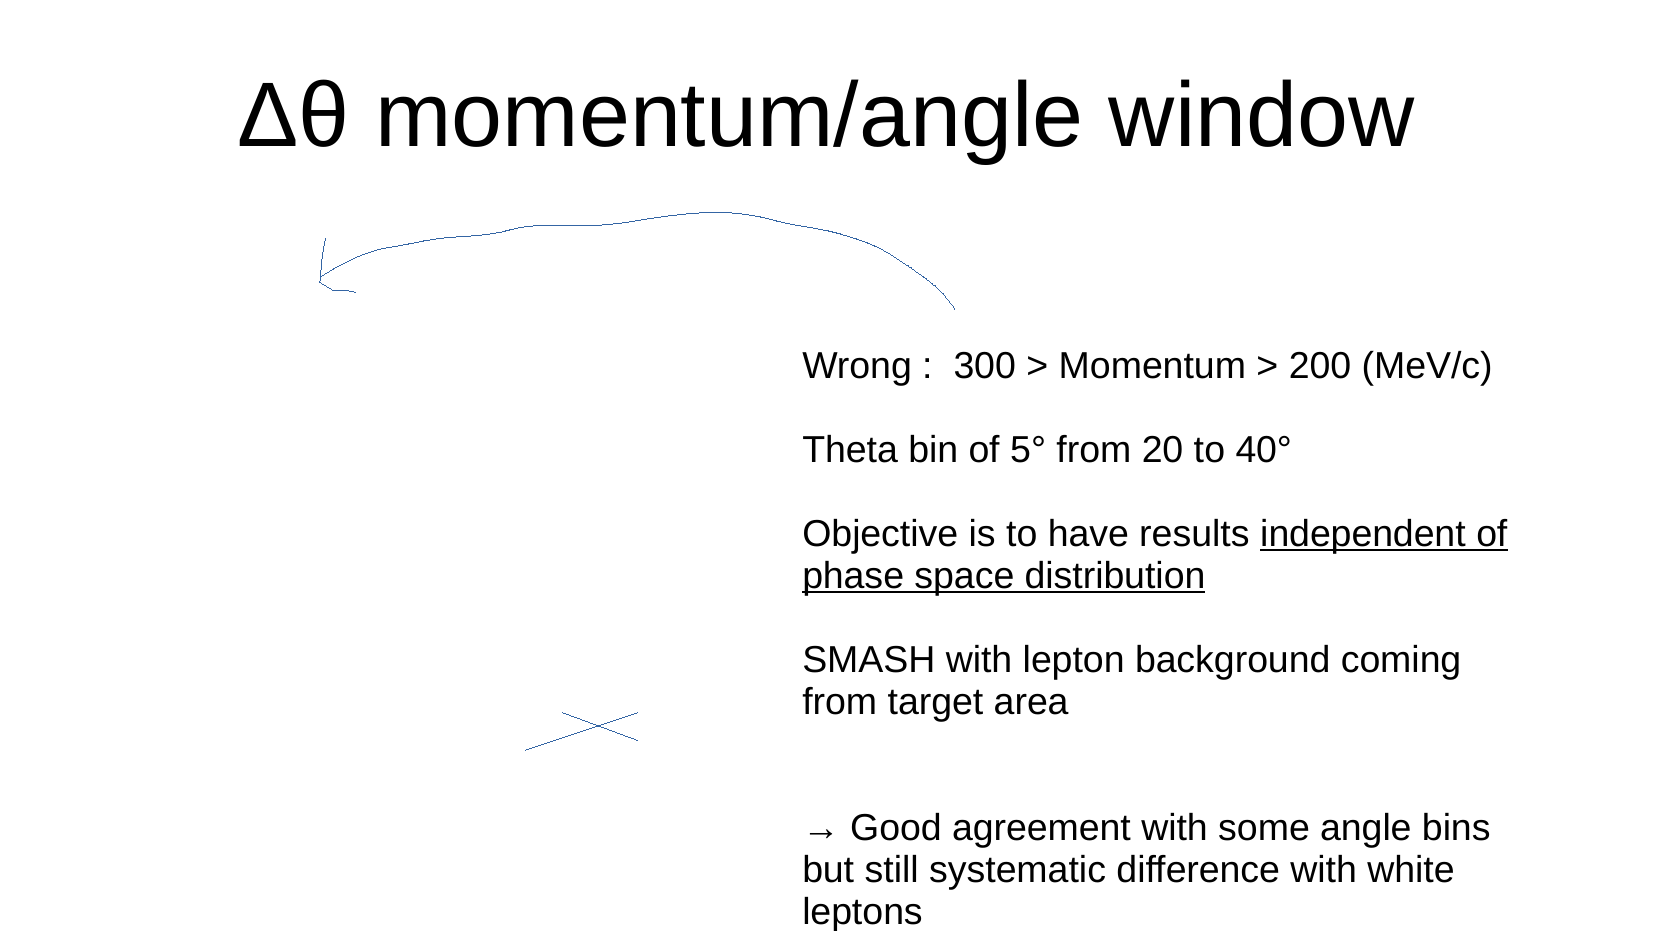

# Δθ momentum/angle window
Wrong : 300 > Momentum > 200 (MeV/c)
Theta bin of 5° from 20 to 40°
Objective is to have results independent of phase space distribution
SMASH with lepton background coming from target area
→ Good agreement with some angle bins but still systematic difference with white leptons